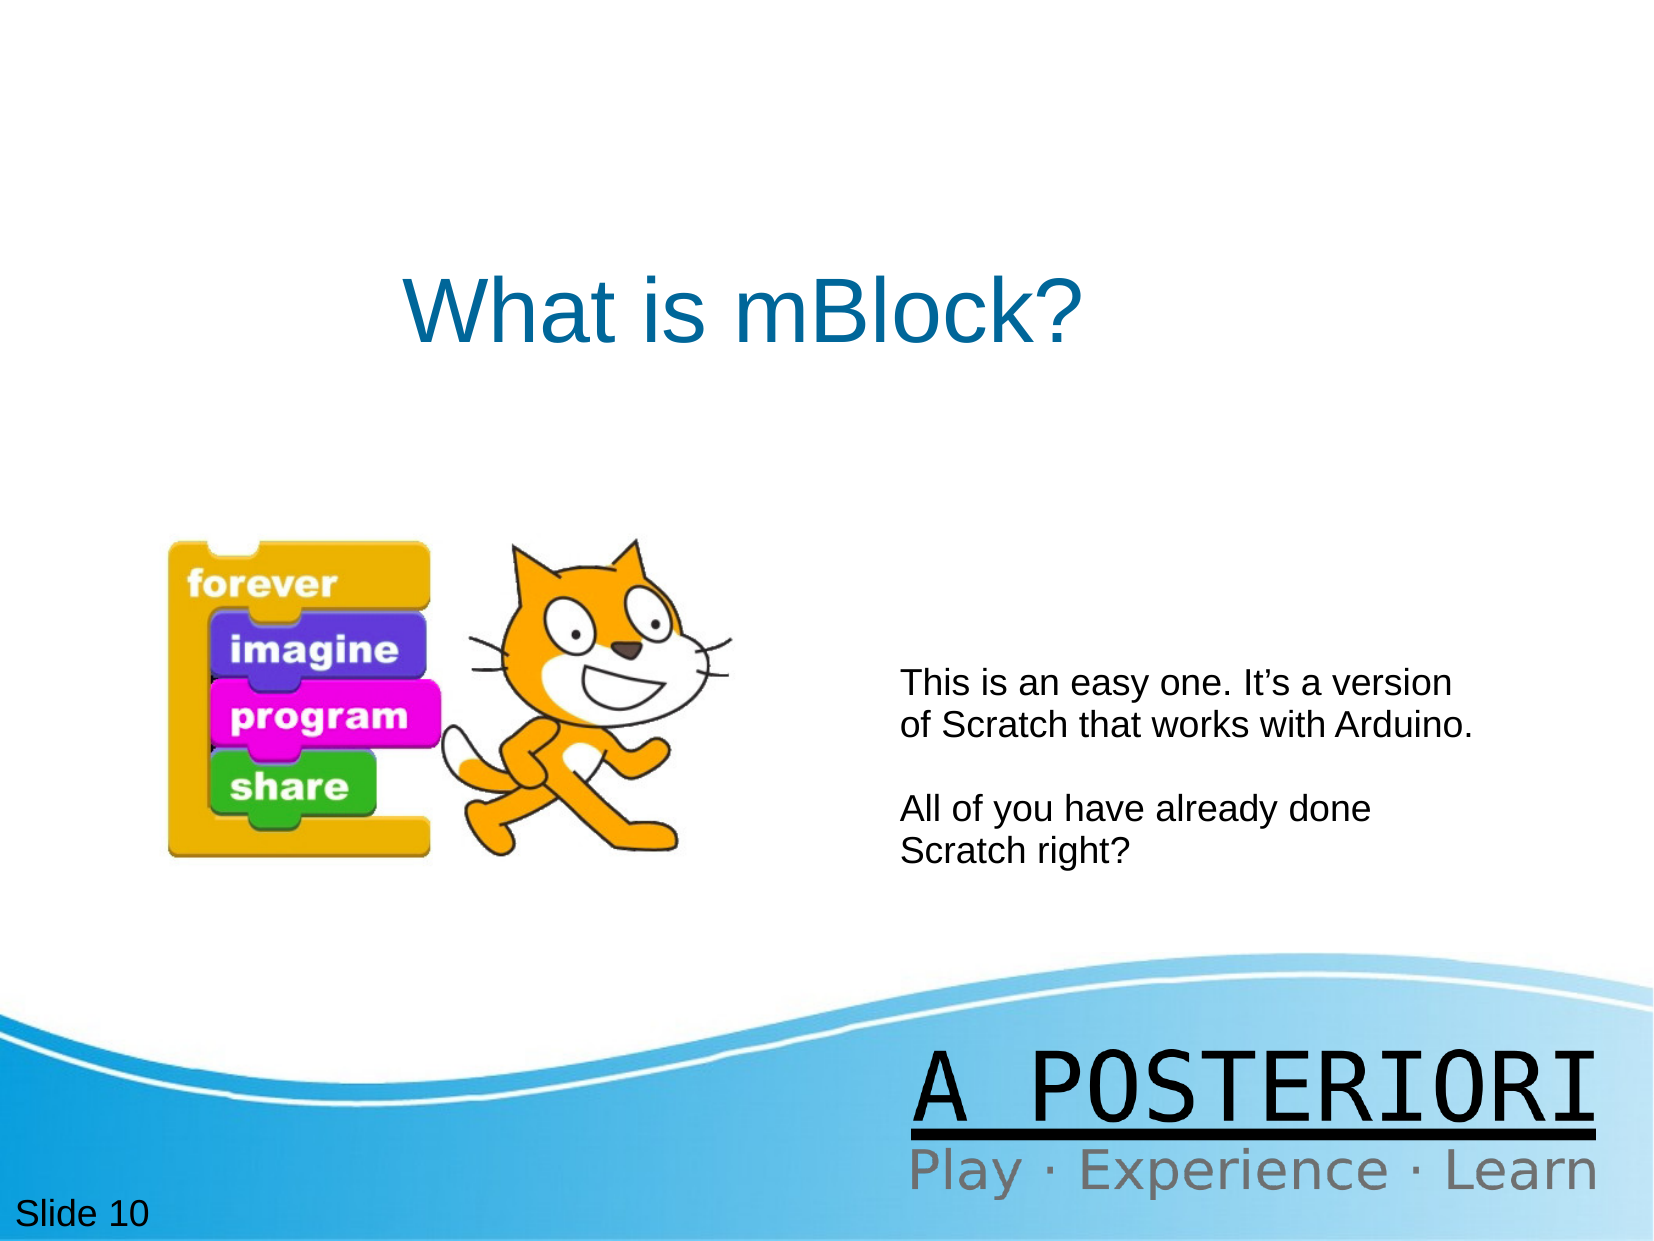

# What is mBlock?
This is an easy one. It’s a version of Scratch that works with Arduino.
All of you have already done Scratch right?